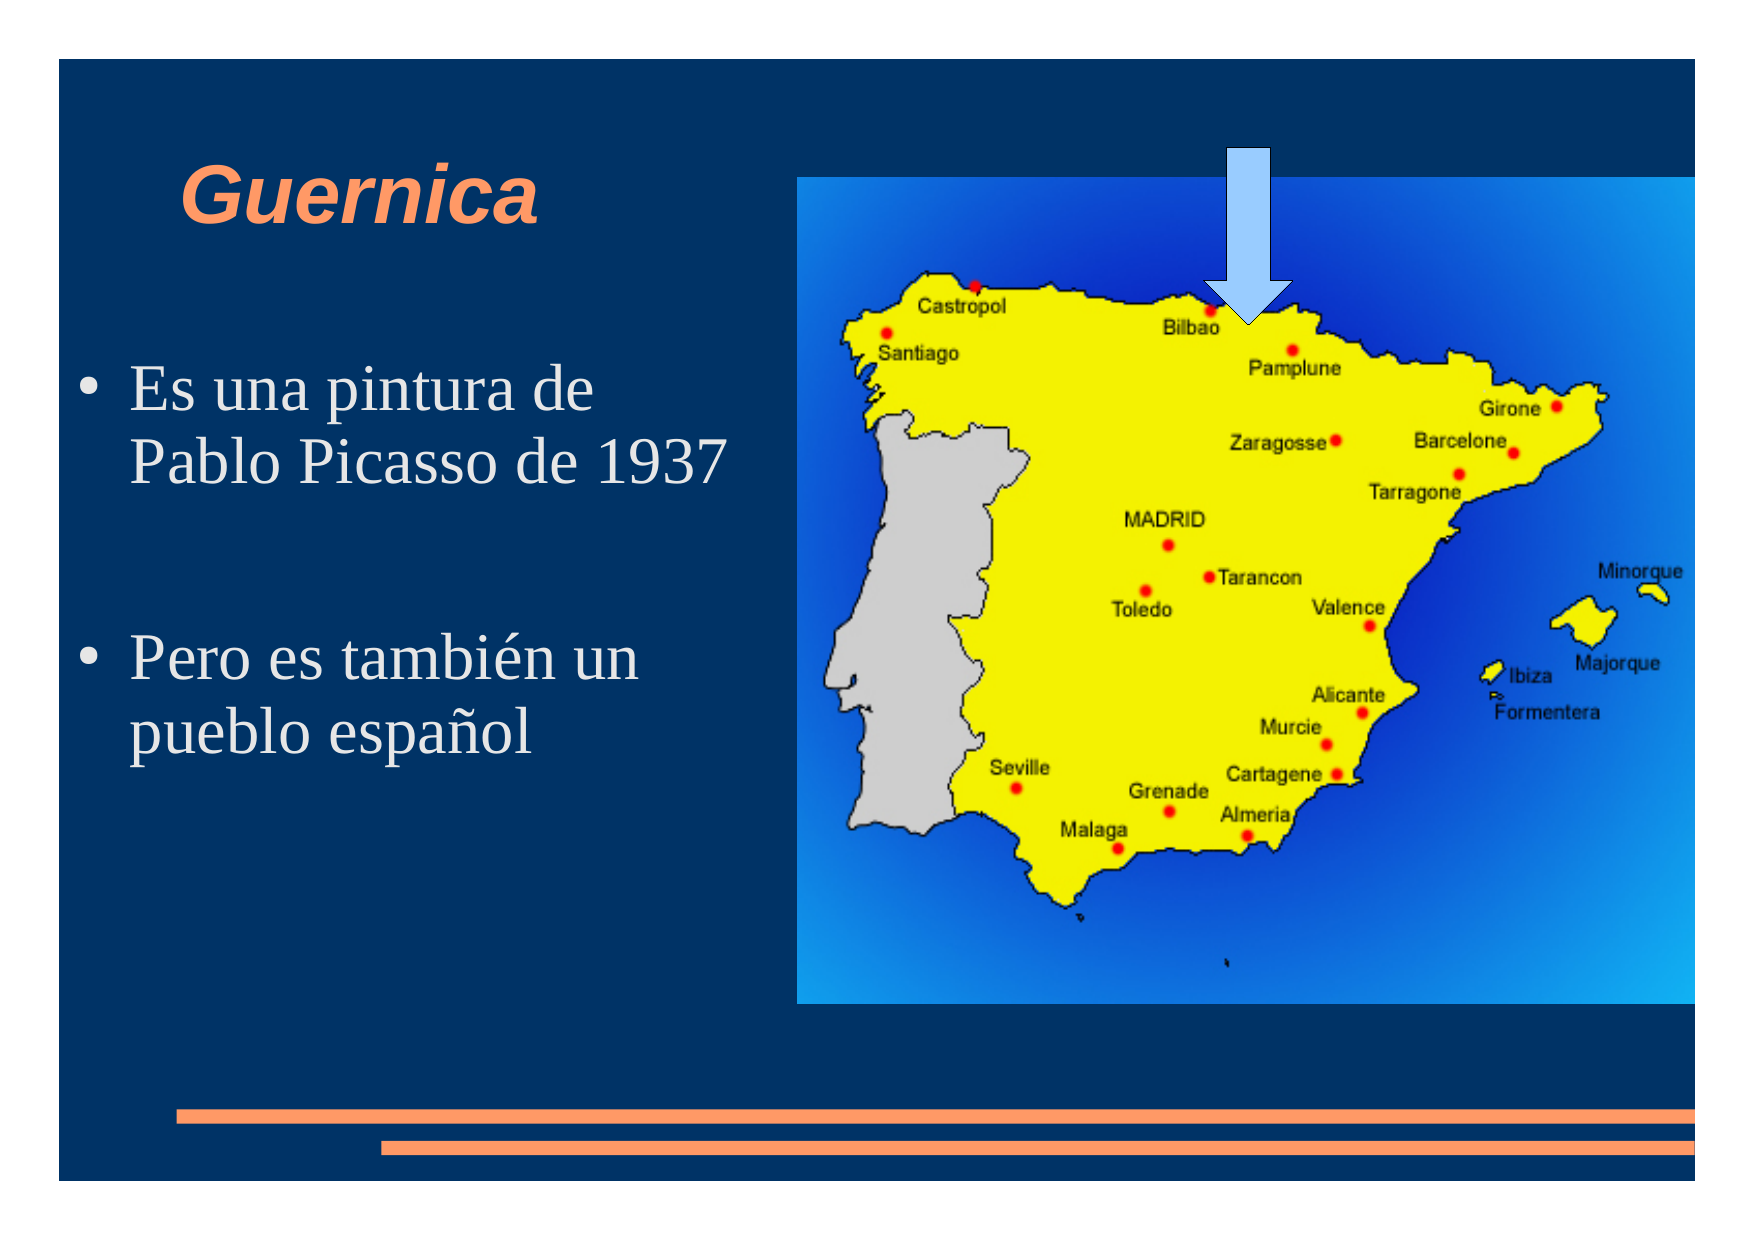

# Guernica
Es una pintura de Pablo Picasso de 1937
Pero es también un pueblo español